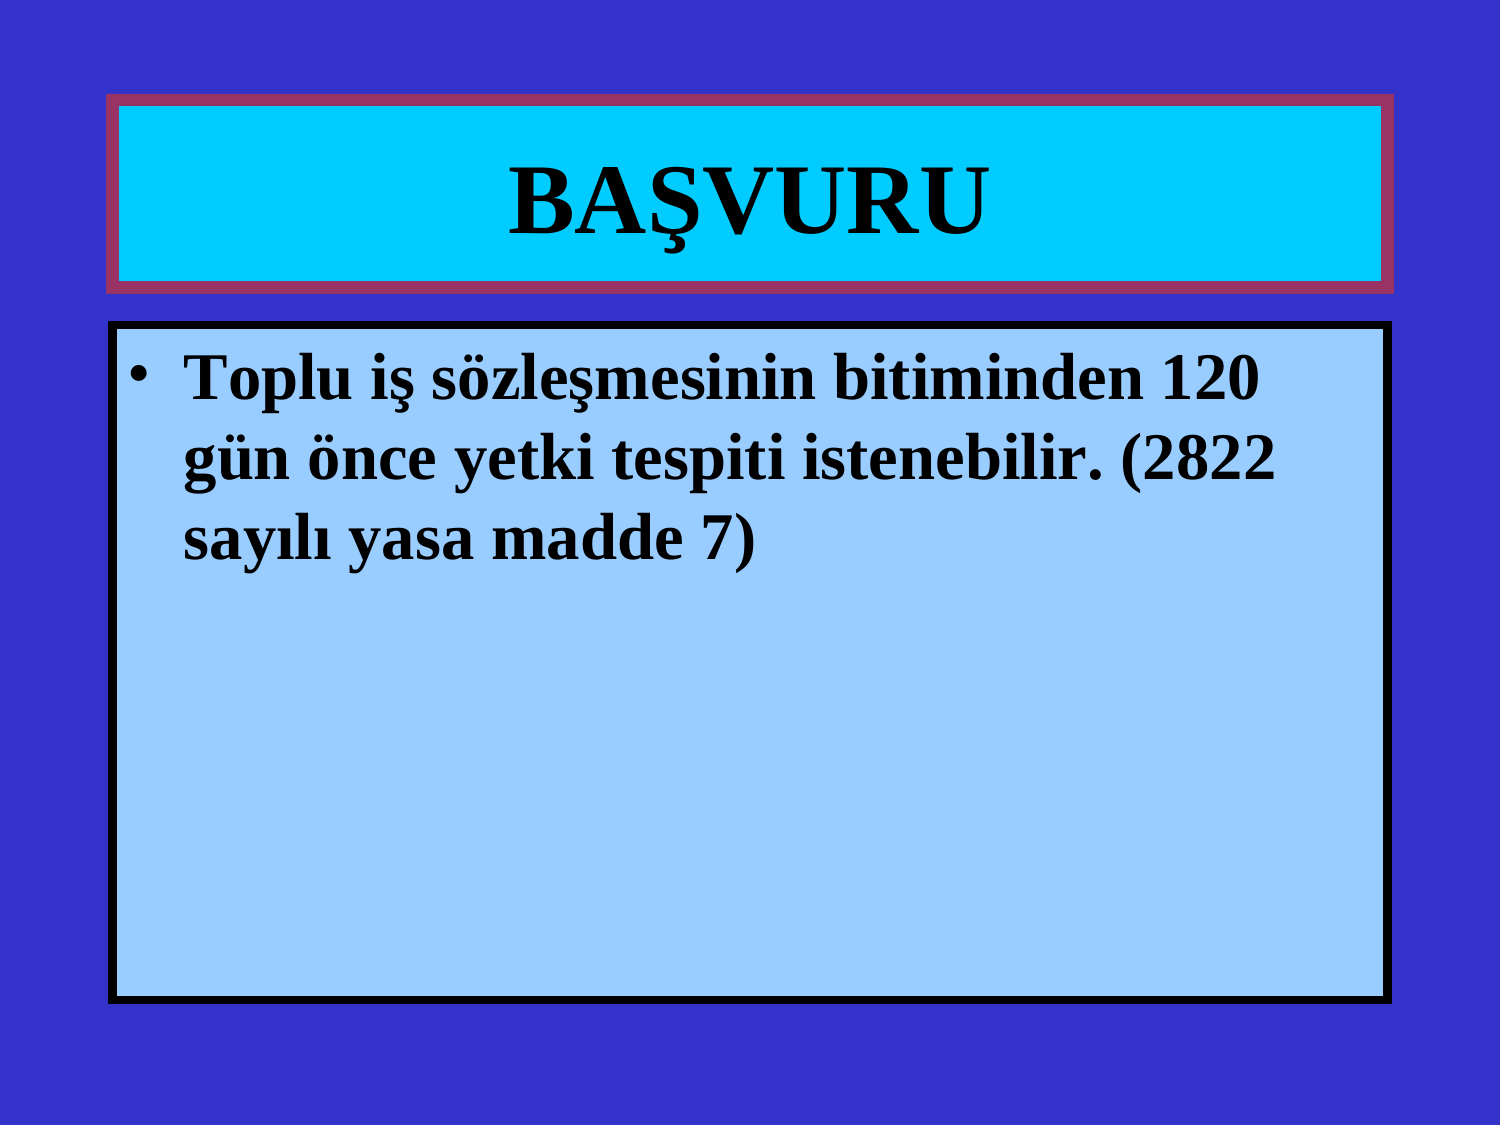

# BAŞVURU
Toplu iş sözleşmesinin bitiminden 120 gün önce yetki tespiti istenebilir. (2822 sayılı yasa madde 7)